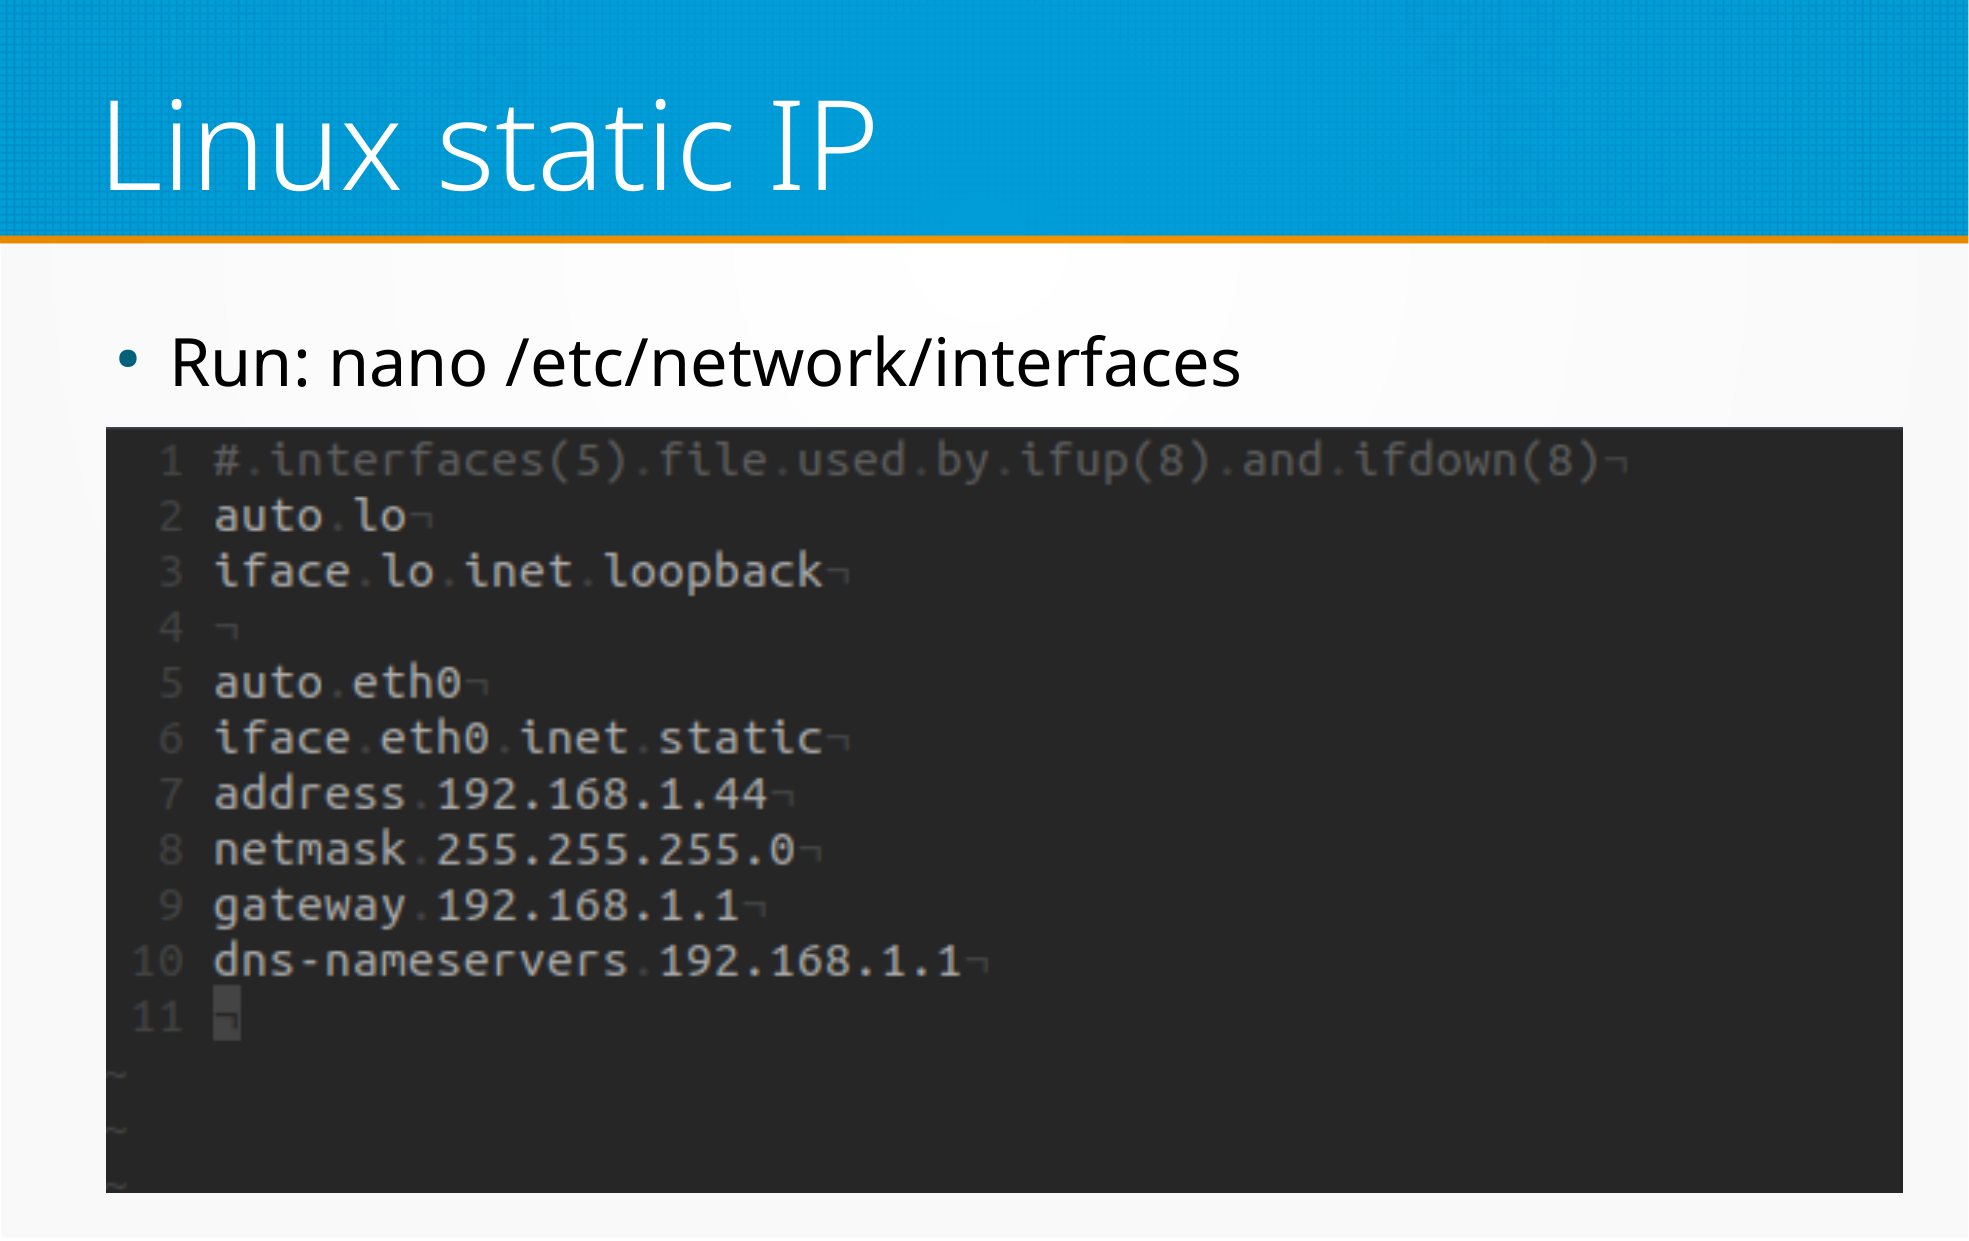

# Linux static IP
Run: nano /etc/network/interfaces